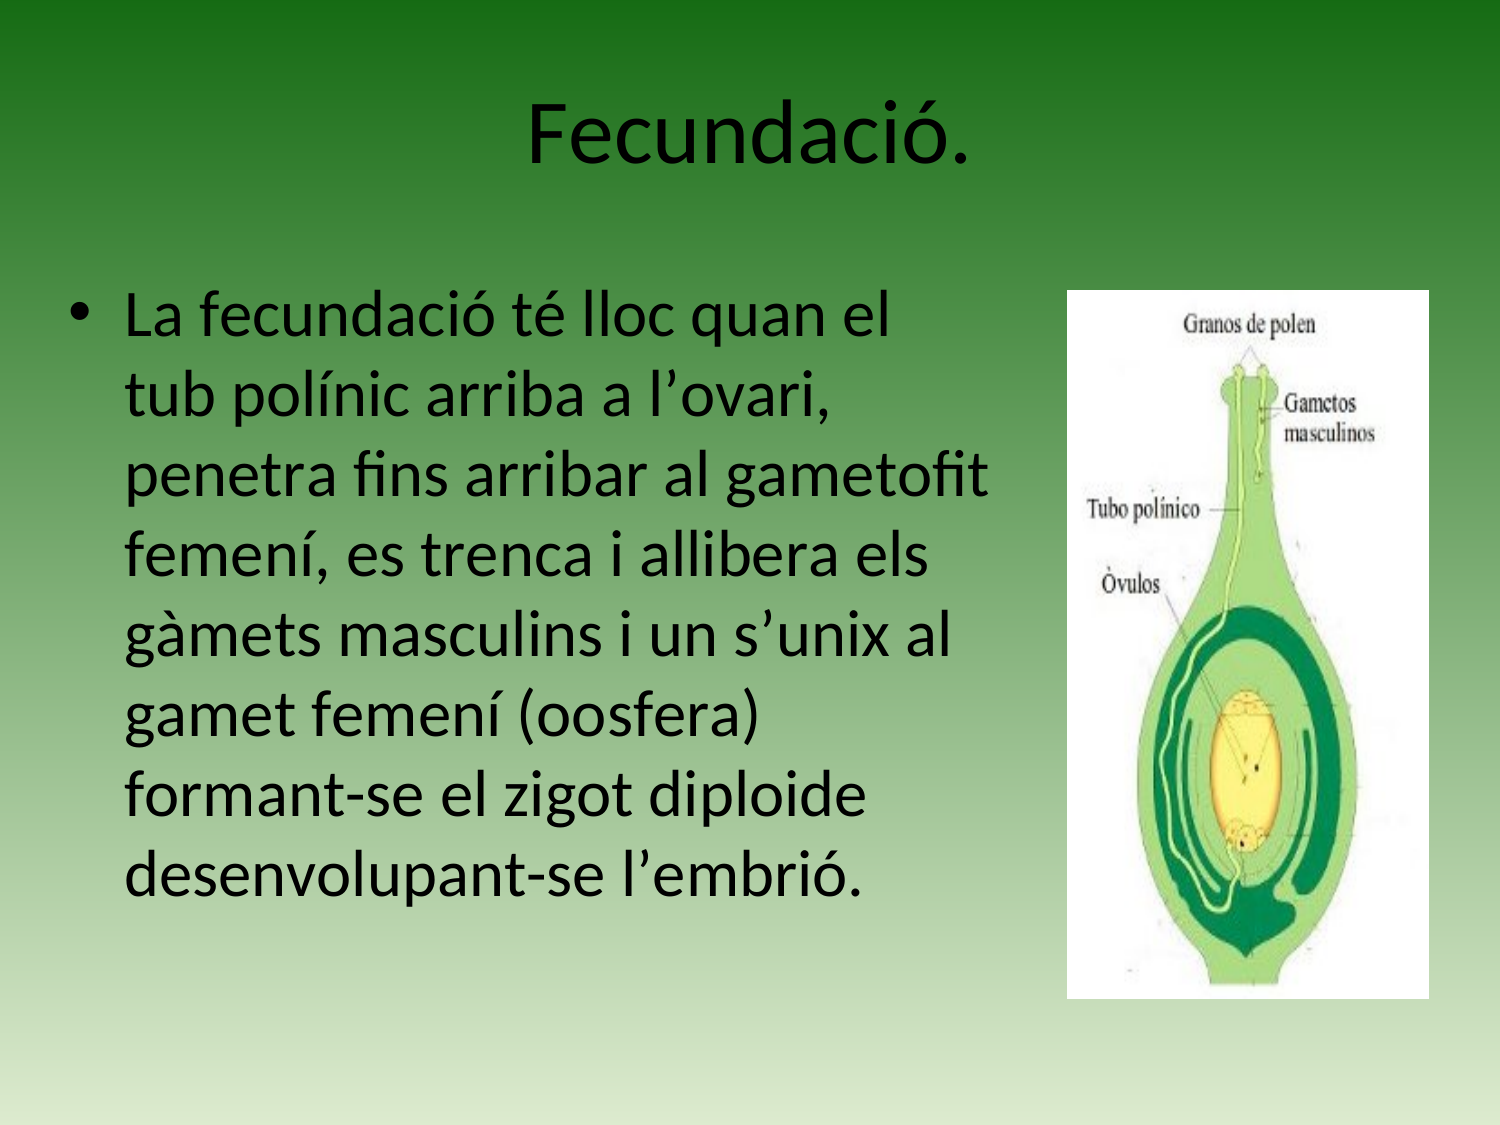

# Fecundació.
La fecundació té lloc quan el tub polínic arriba a l’ovari, penetra fins arribar al gametofit femení, es trenca i allibera els gàmets masculins i un s’unix al gamet femení (oosfera) formant-se el zigot diploide desenvolupant-se l’embrió.